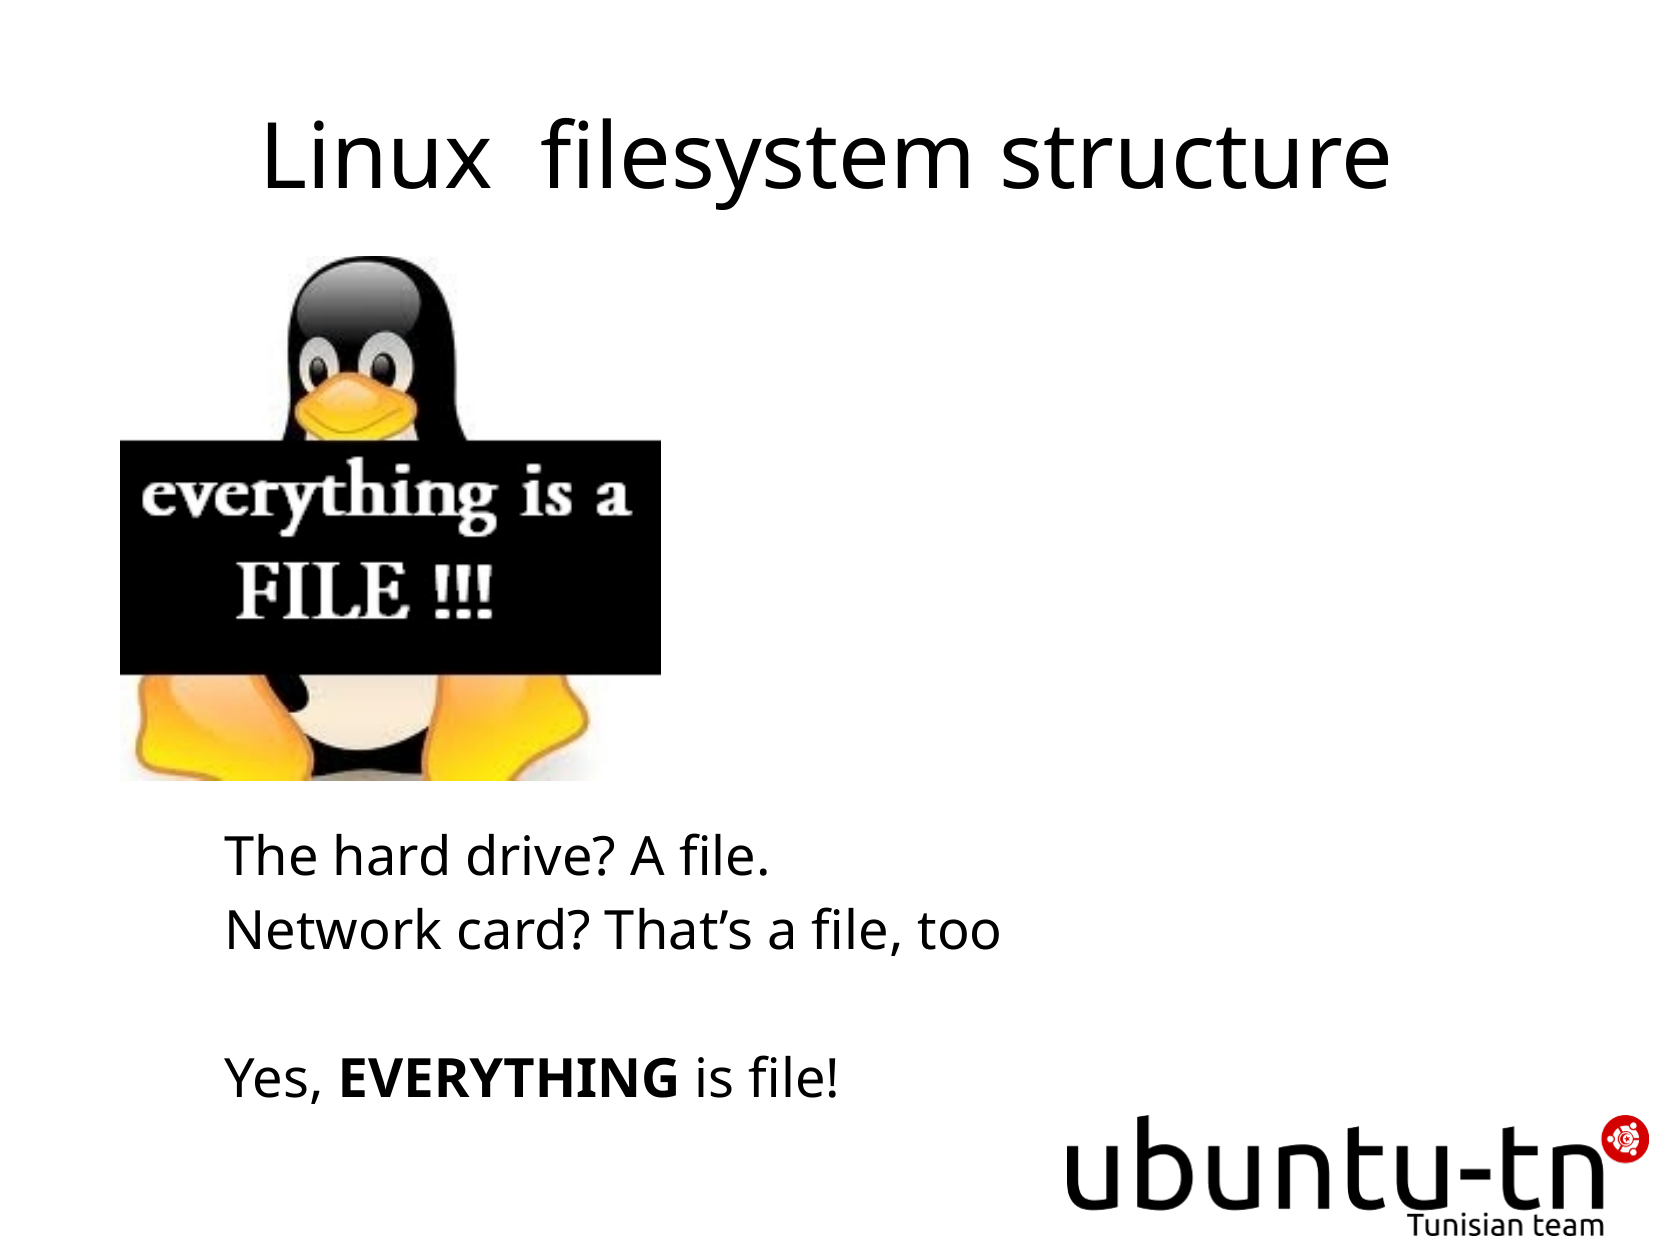

# Linux filesystem structure
The hard drive? A file.
Network card? That’s a file, too
Yes, EVERYTHING is file!